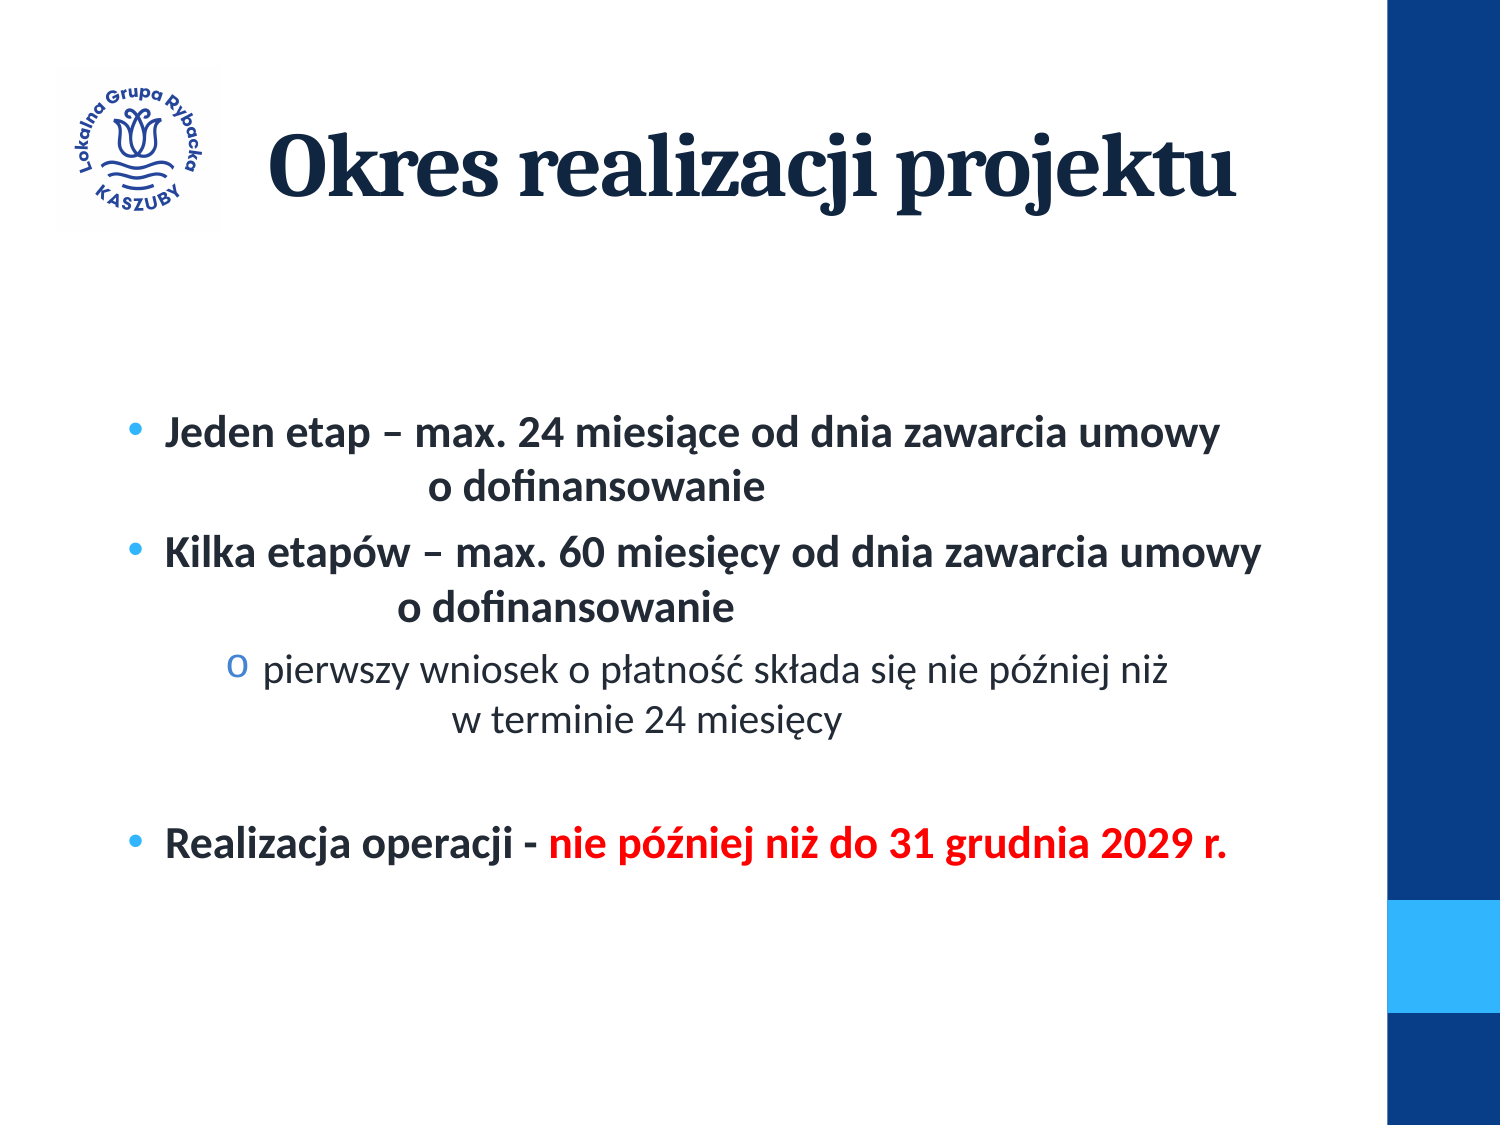

# Okres realizacji projektu
Jeden etap – max. 24 miesiące od dnia zawarcia umowy o dofinansowanie
Kilka etapów – max. 60 miesięcy od dnia zawarcia umowy o dofinansowanie
pierwszy wniosek o płatność składa się nie później niż w terminie 24 miesięcy
Realizacja operacji - nie później niż do 31 grudnia 2029 r.